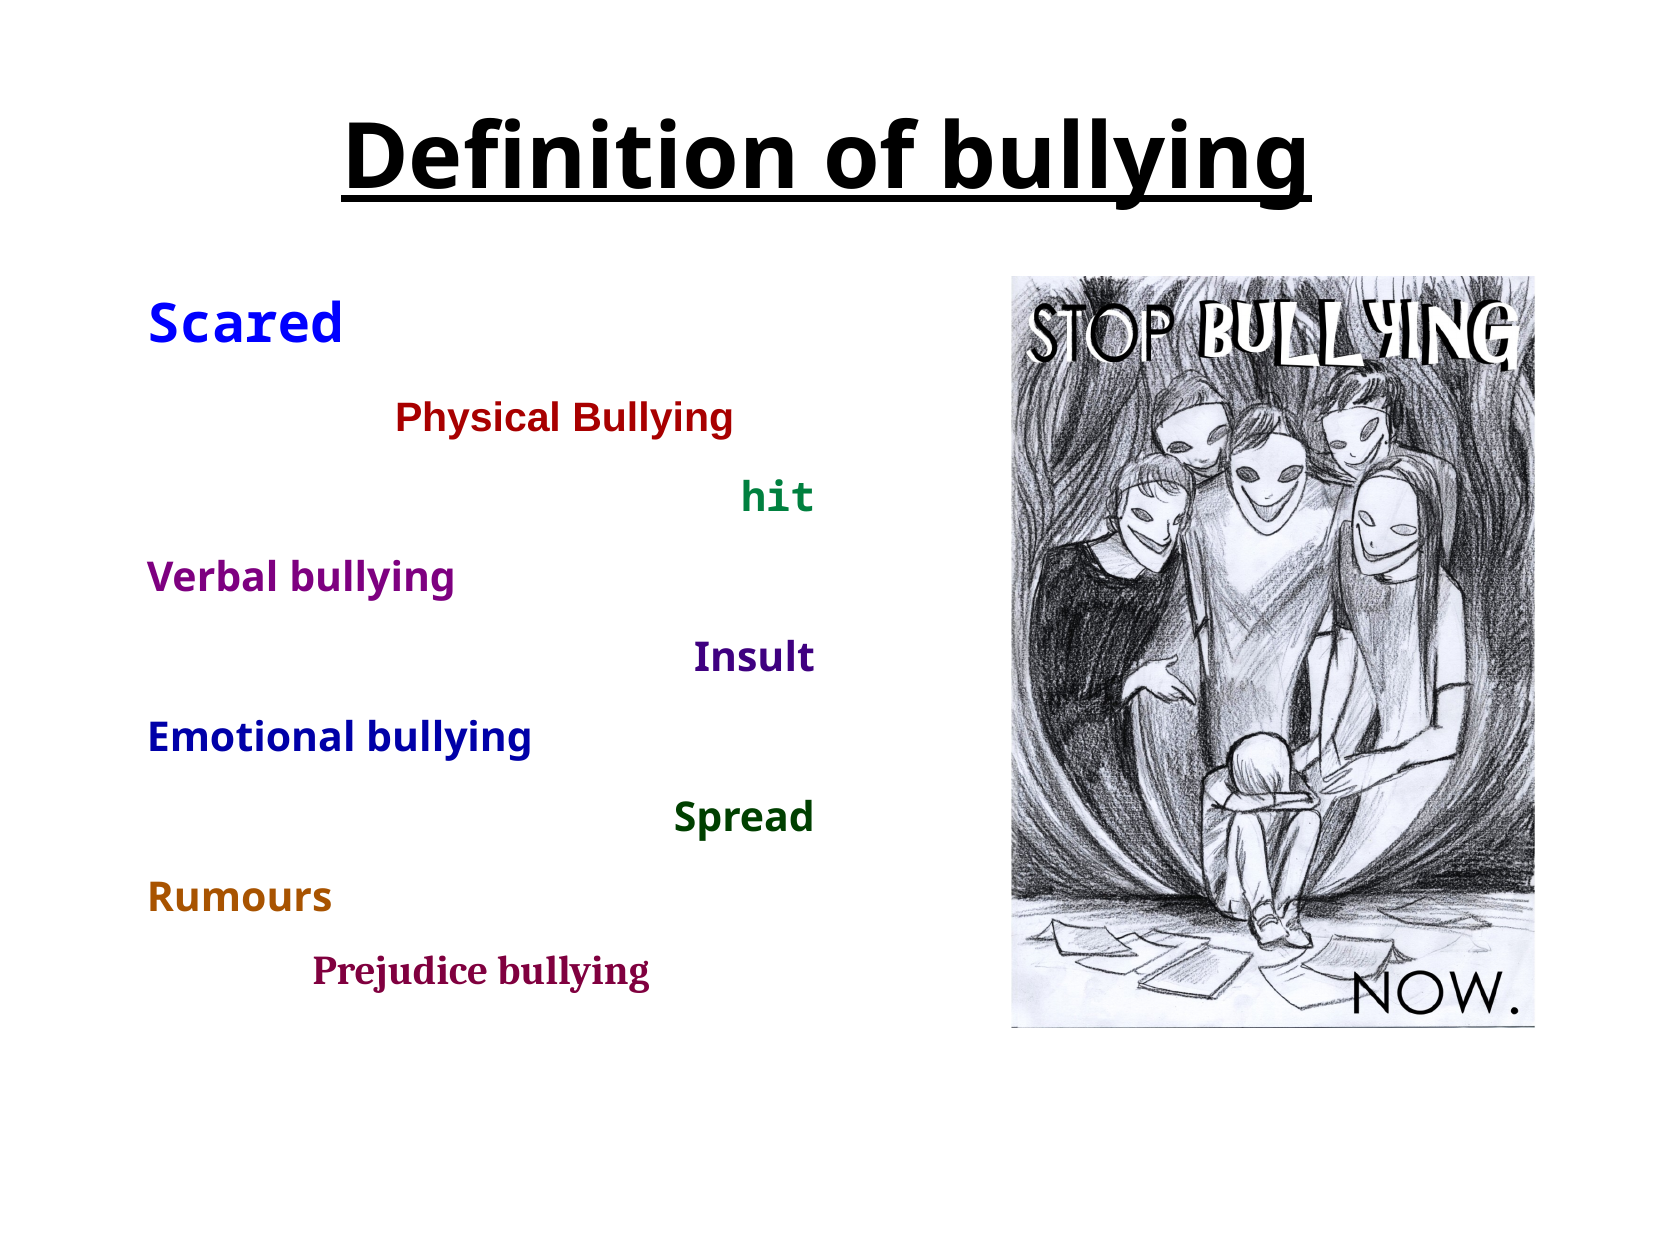

# Definition of bullying
Scared
 Physical Bullying
 hit
Verbal bullying
Insult
Emotional bullying
Spread
Rumours
Prejudice bullying